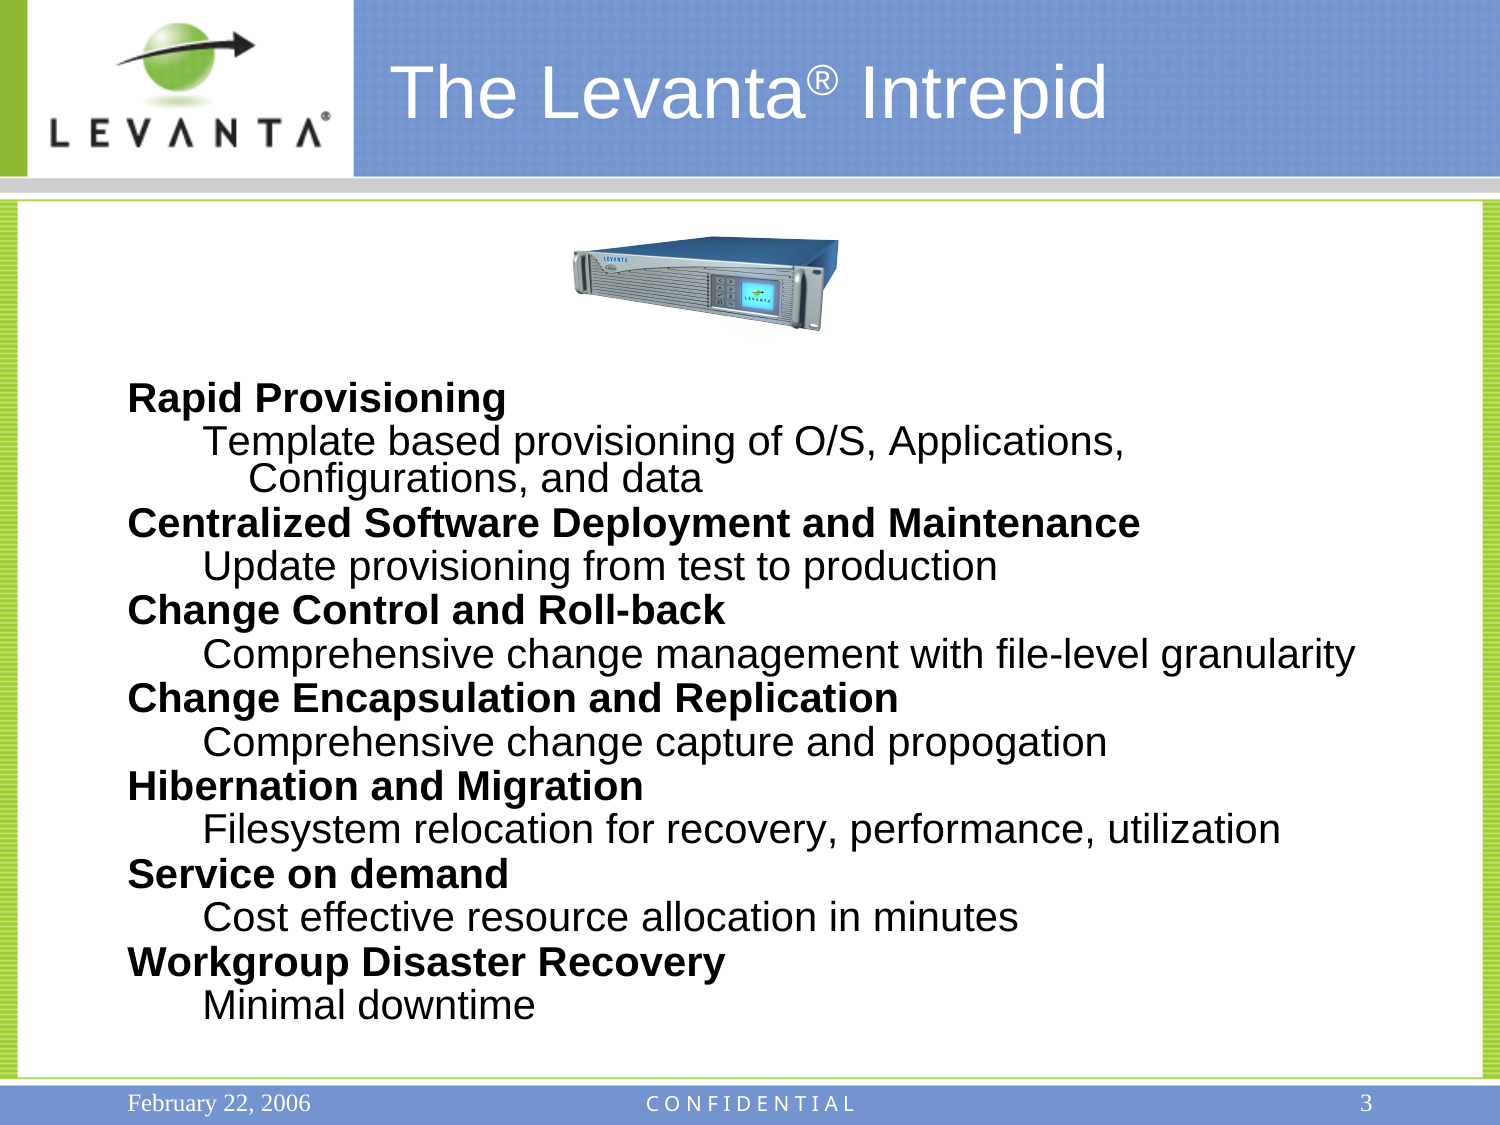

# The Levanta® Intrepid
Rapid Provisioning
Template based provisioning of O/S, Applications, Configurations, and data
Centralized Software Deployment and Maintenance
Update provisioning from test to production
Change Control and Roll-back
Comprehensive change management with file-level granularity
Change Encapsulation and Replication
Comprehensive change capture and propogation
Hibernation and Migration
Filesystem relocation for recovery, performance, utilization
Service on demand
Cost effective resource allocation in minutes
Workgroup Disaster Recovery
Minimal downtime